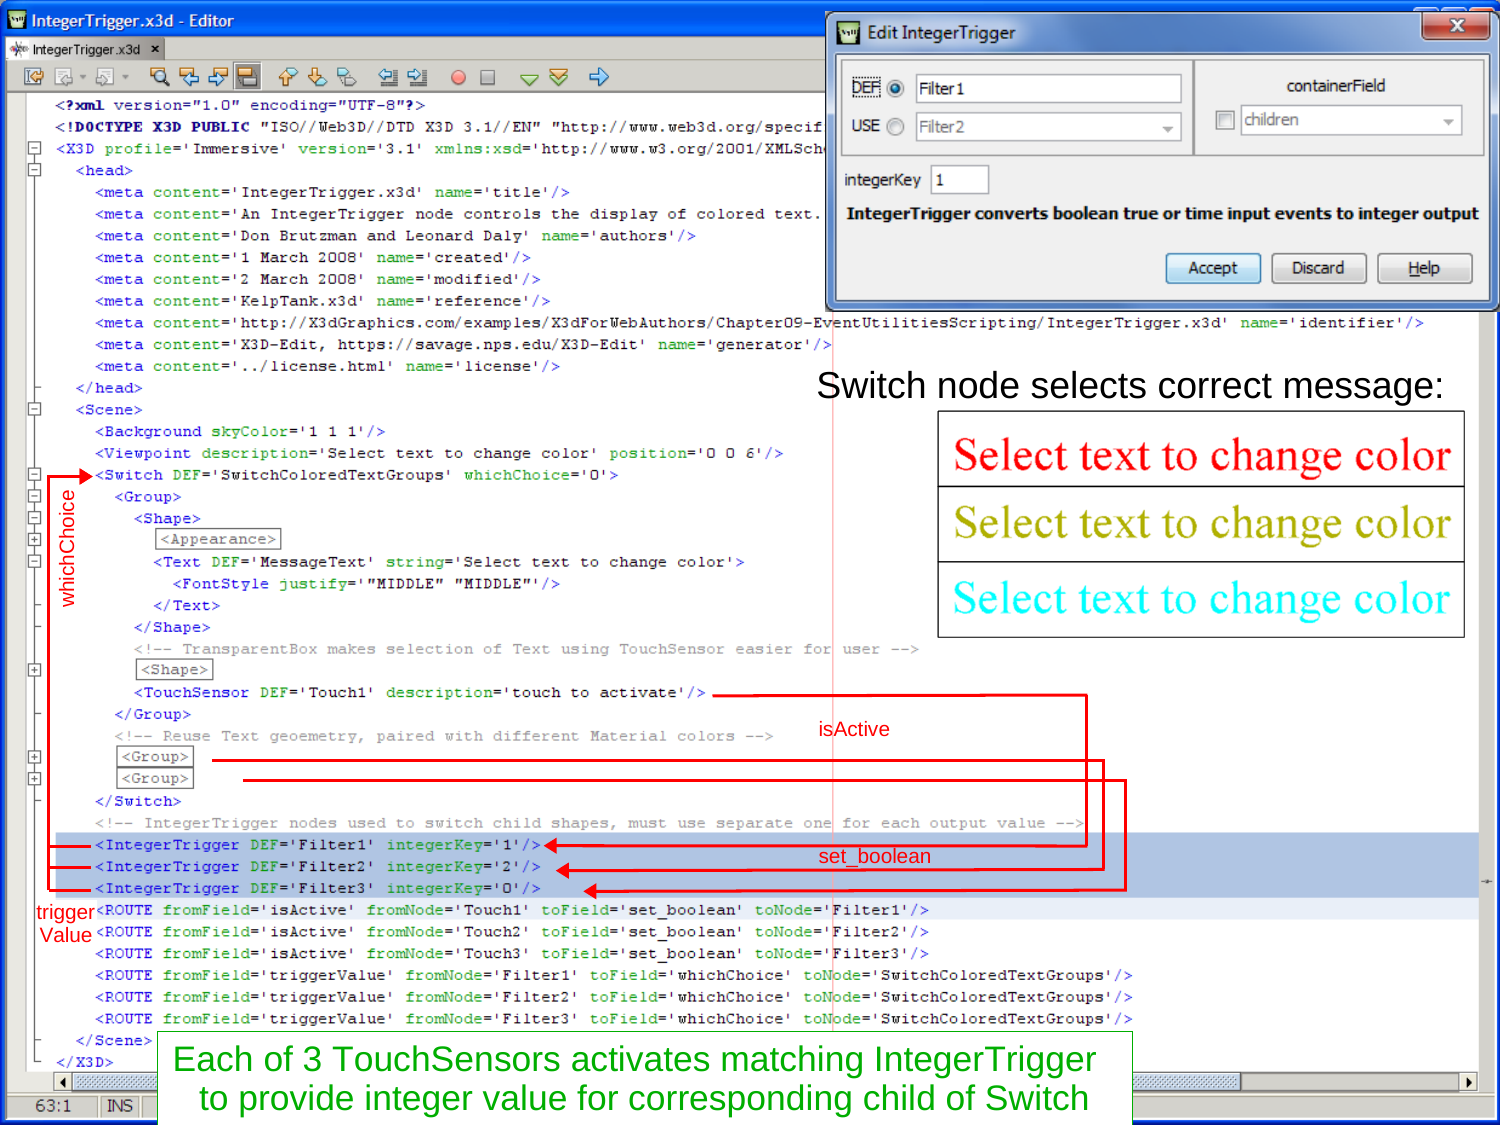

# IntegerTrigger node X3D-Edit
Switch node selects correct message:
whichChoice
isActive
set_boolean
trigger
Value
Each of 3 TouchSensors activates matching IntegerTrigger
 to provide integer value for corresponding child of Switch